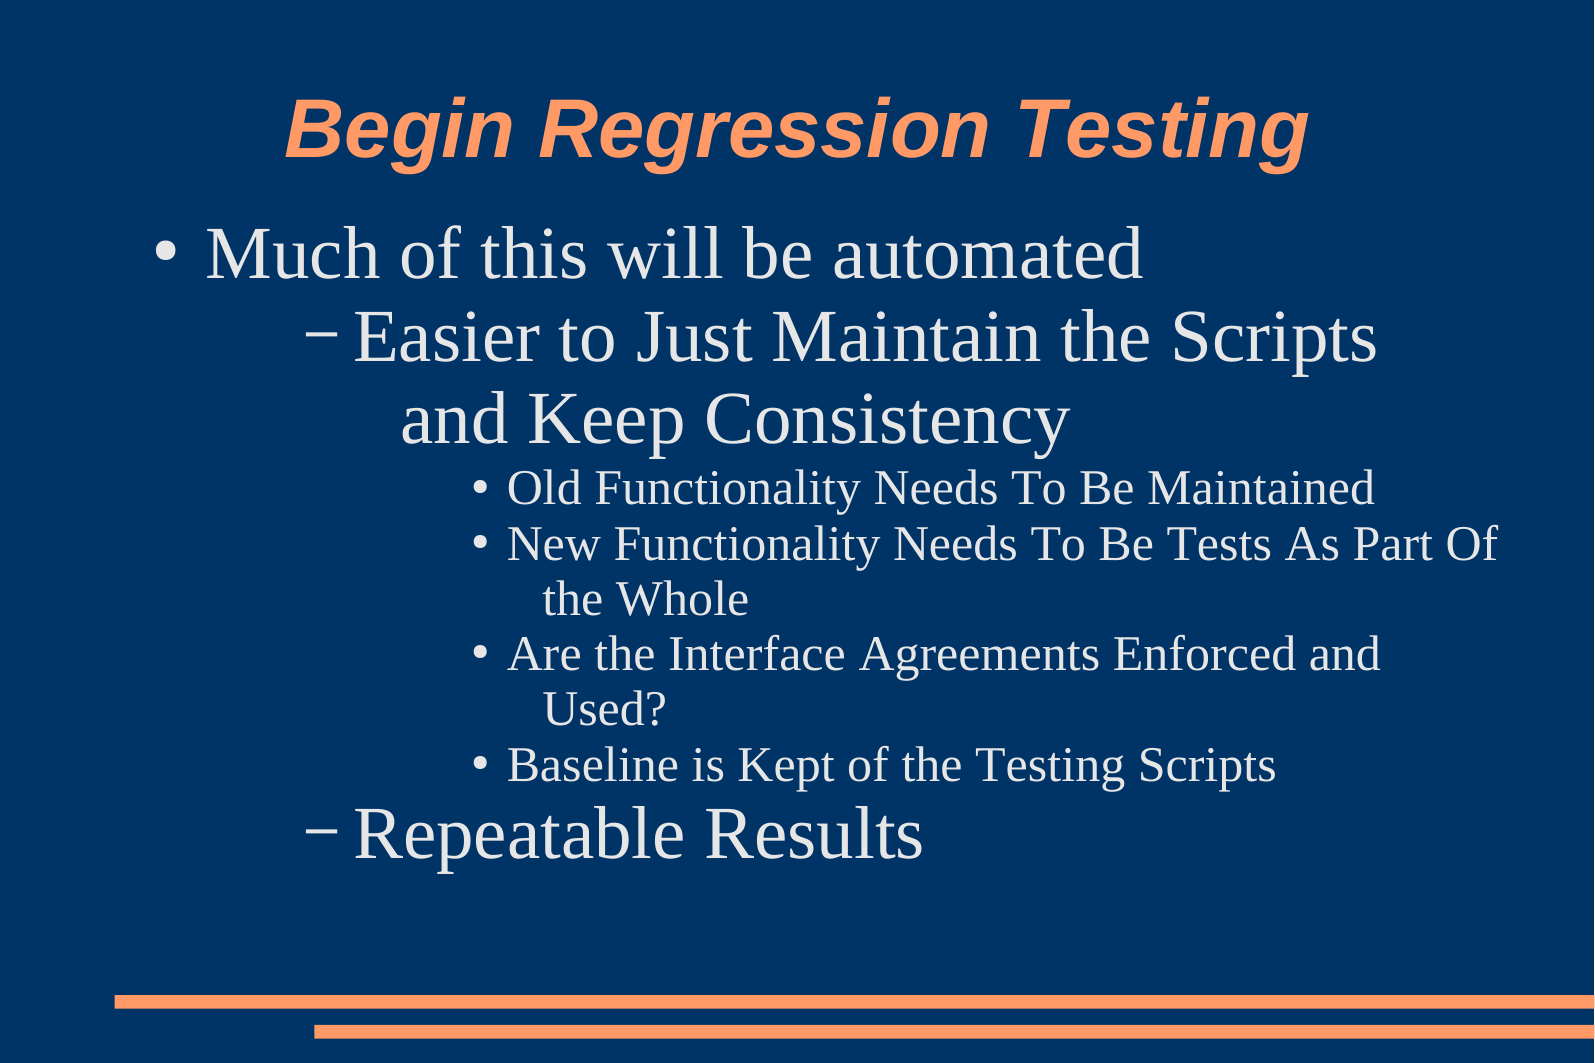

# Begin Regression Testing
Much of this will be automated
Easier to Just Maintain the Scripts and Keep Consistency
Old Functionality Needs To Be Maintained
New Functionality Needs To Be Tests As Part Of the Whole
Are the Interface Agreements Enforced and Used?
Baseline is Kept of the Testing Scripts
Repeatable Results